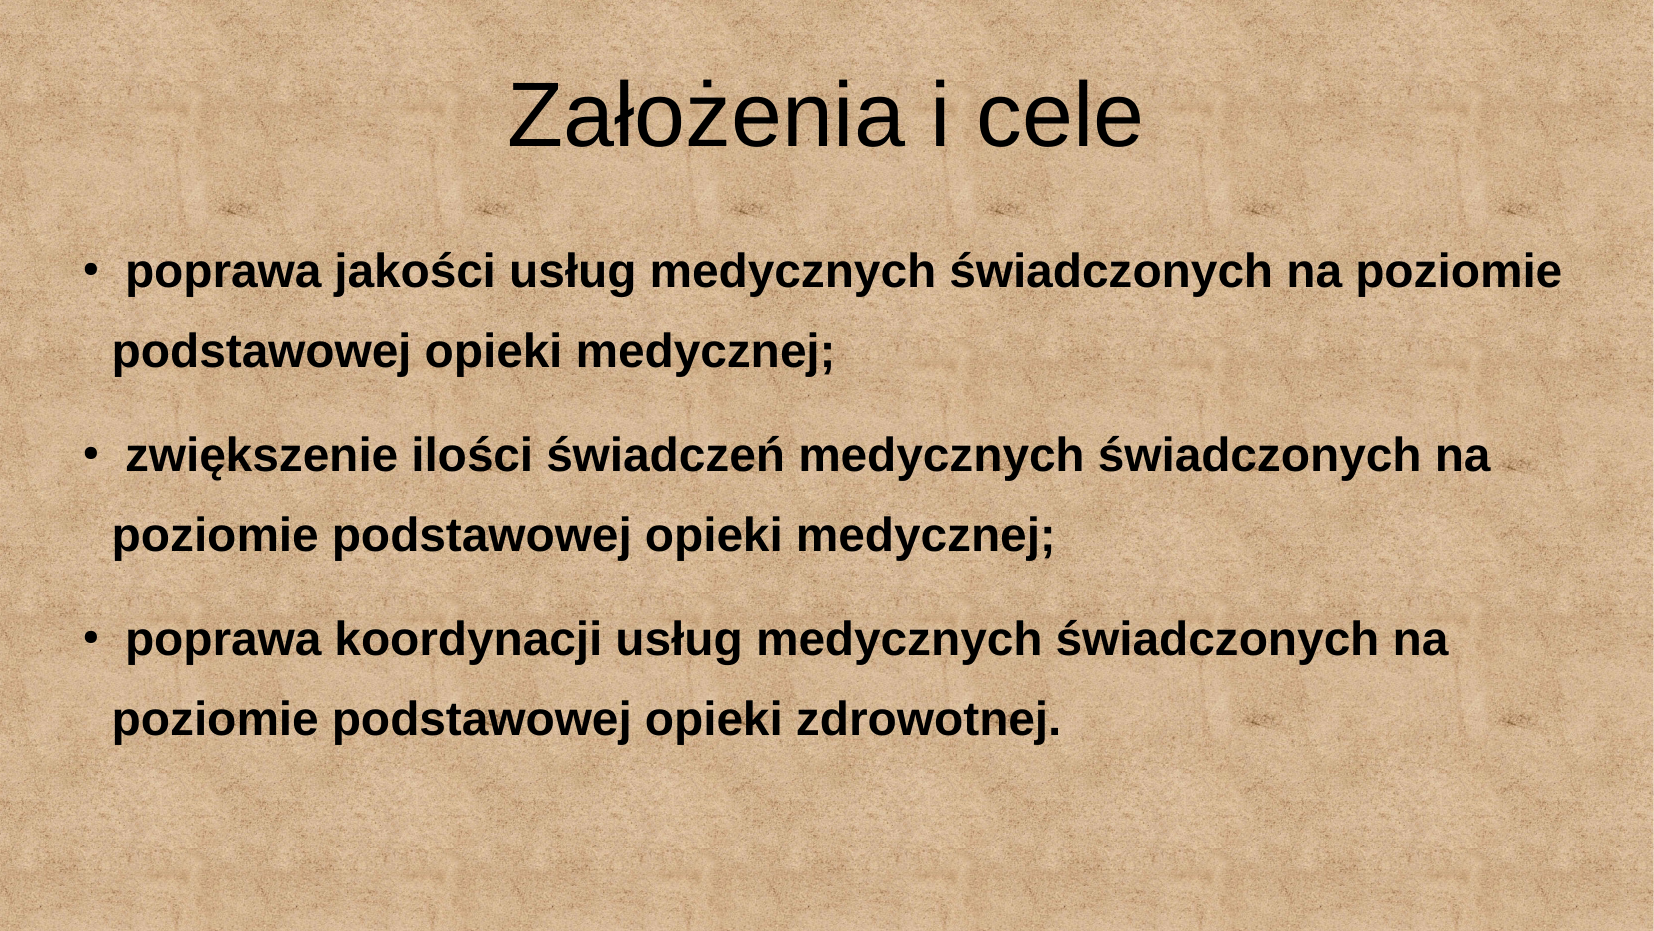

# Założenia i cele
 poprawa jakości usług medycznych świadczonych na poziomie podstawowej opieki medycznej;
 zwiększenie ilości świadczeń medycznych świadczonych na poziomie podstawowej opieki medycznej;
 poprawa koordynacji usług medycznych świadczonych na poziomie podstawowej opieki zdrowotnej.